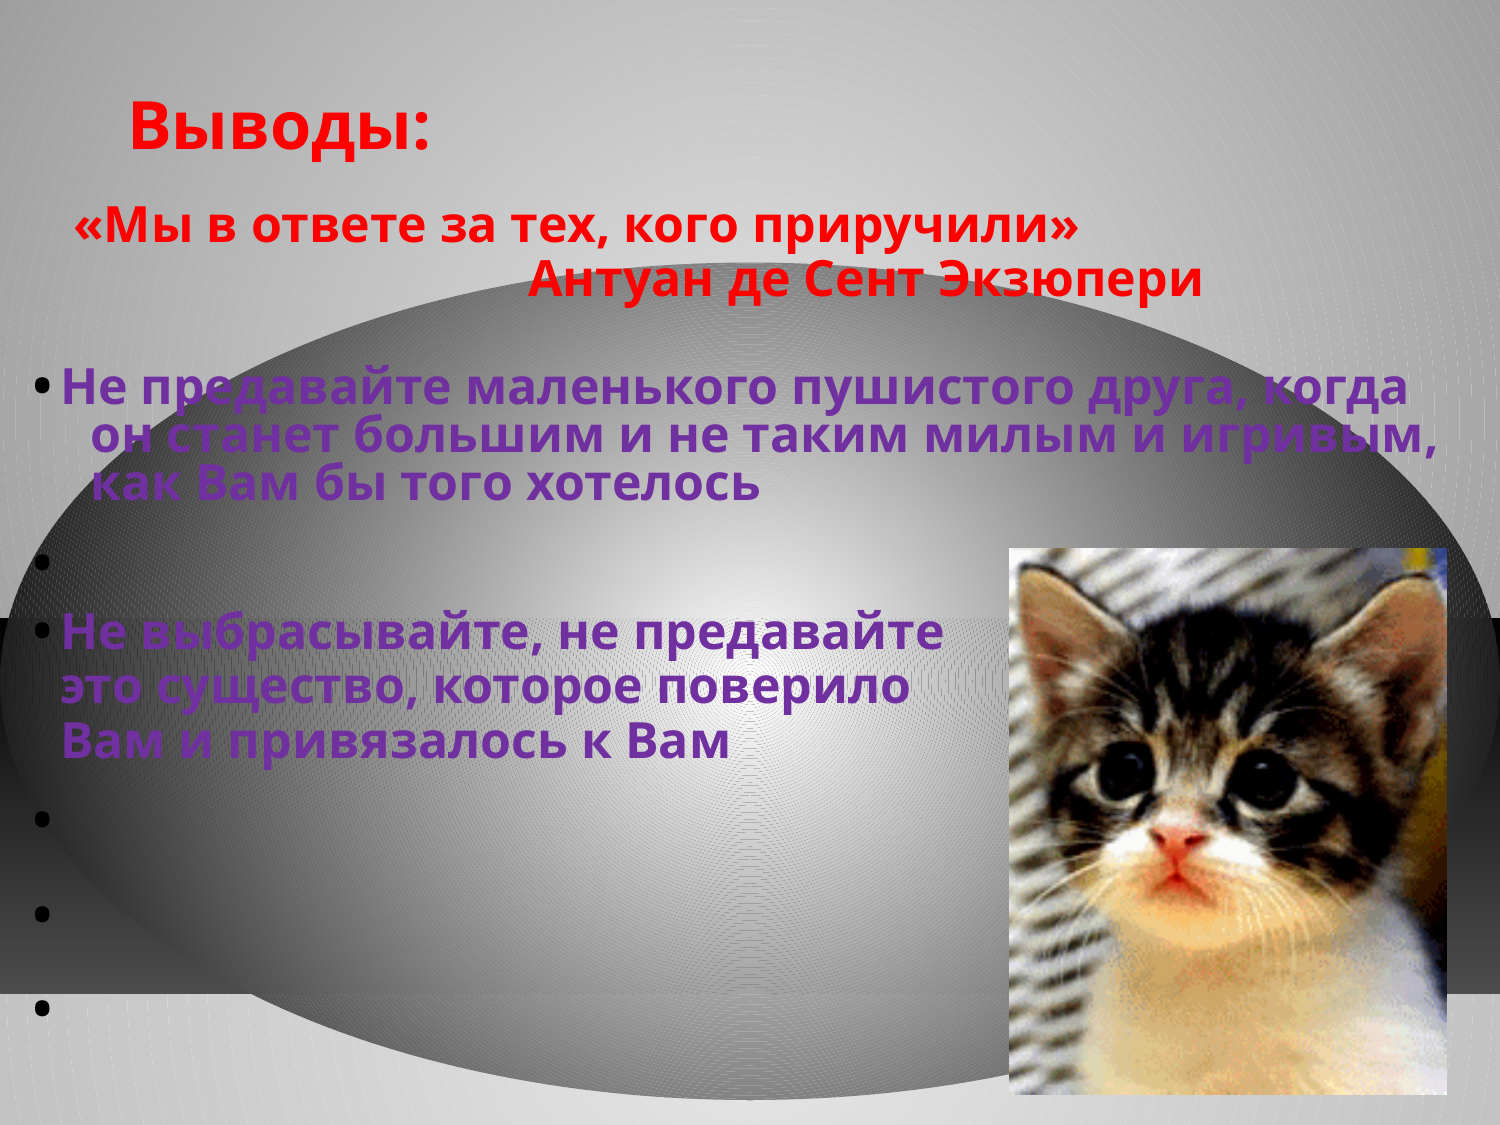

# Выводы:
 «Мы в ответе за тех, кого приручили»
 Антуан де Сент Экзюпери
Не предавайте маленького пушистого друга, когда он станет большим и не таким милым и игривым, как Вам бы того хотелось
Не выбрасывайте, не предавайте
это существо, которое поверило
Вам и привязалось к Вам